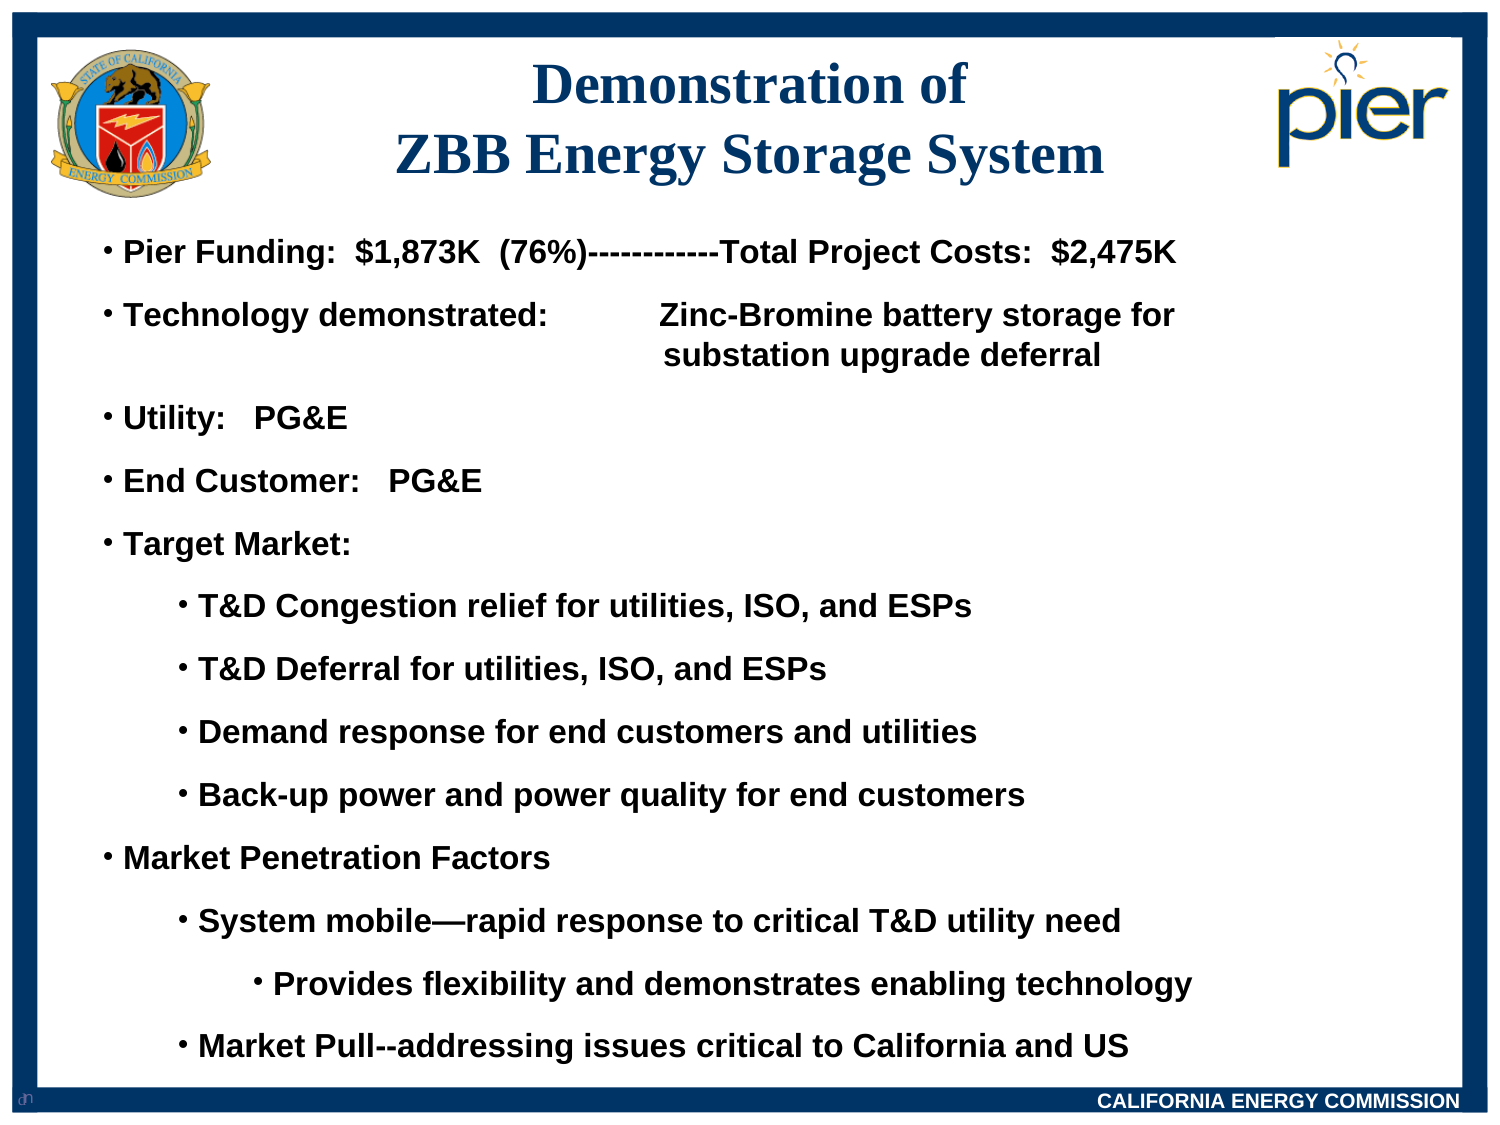

# Demonstration of ZBB Energy Storage System
 Pier Funding: $1,873K (76%)------------Total Project Costs: $2,475K
 Technology demonstrated: Zinc-Bromine battery storage for
			 substation upgrade deferral
 Utility: PG&E
 End Customer: PG&E
 Target Market:
 T&D Congestion relief for utilities, ISO, and ESPs
 T&D Deferral for utilities, ISO, and ESPs
 Demand response for end customers and utilities
 Back-up power and power quality for end customers
 Market Penetration Factors
 System mobile—rapid response to critical T&D utility need
 Provides flexibility and demonstrates enabling technology
 Market Pull--addressing issues critical to California and US